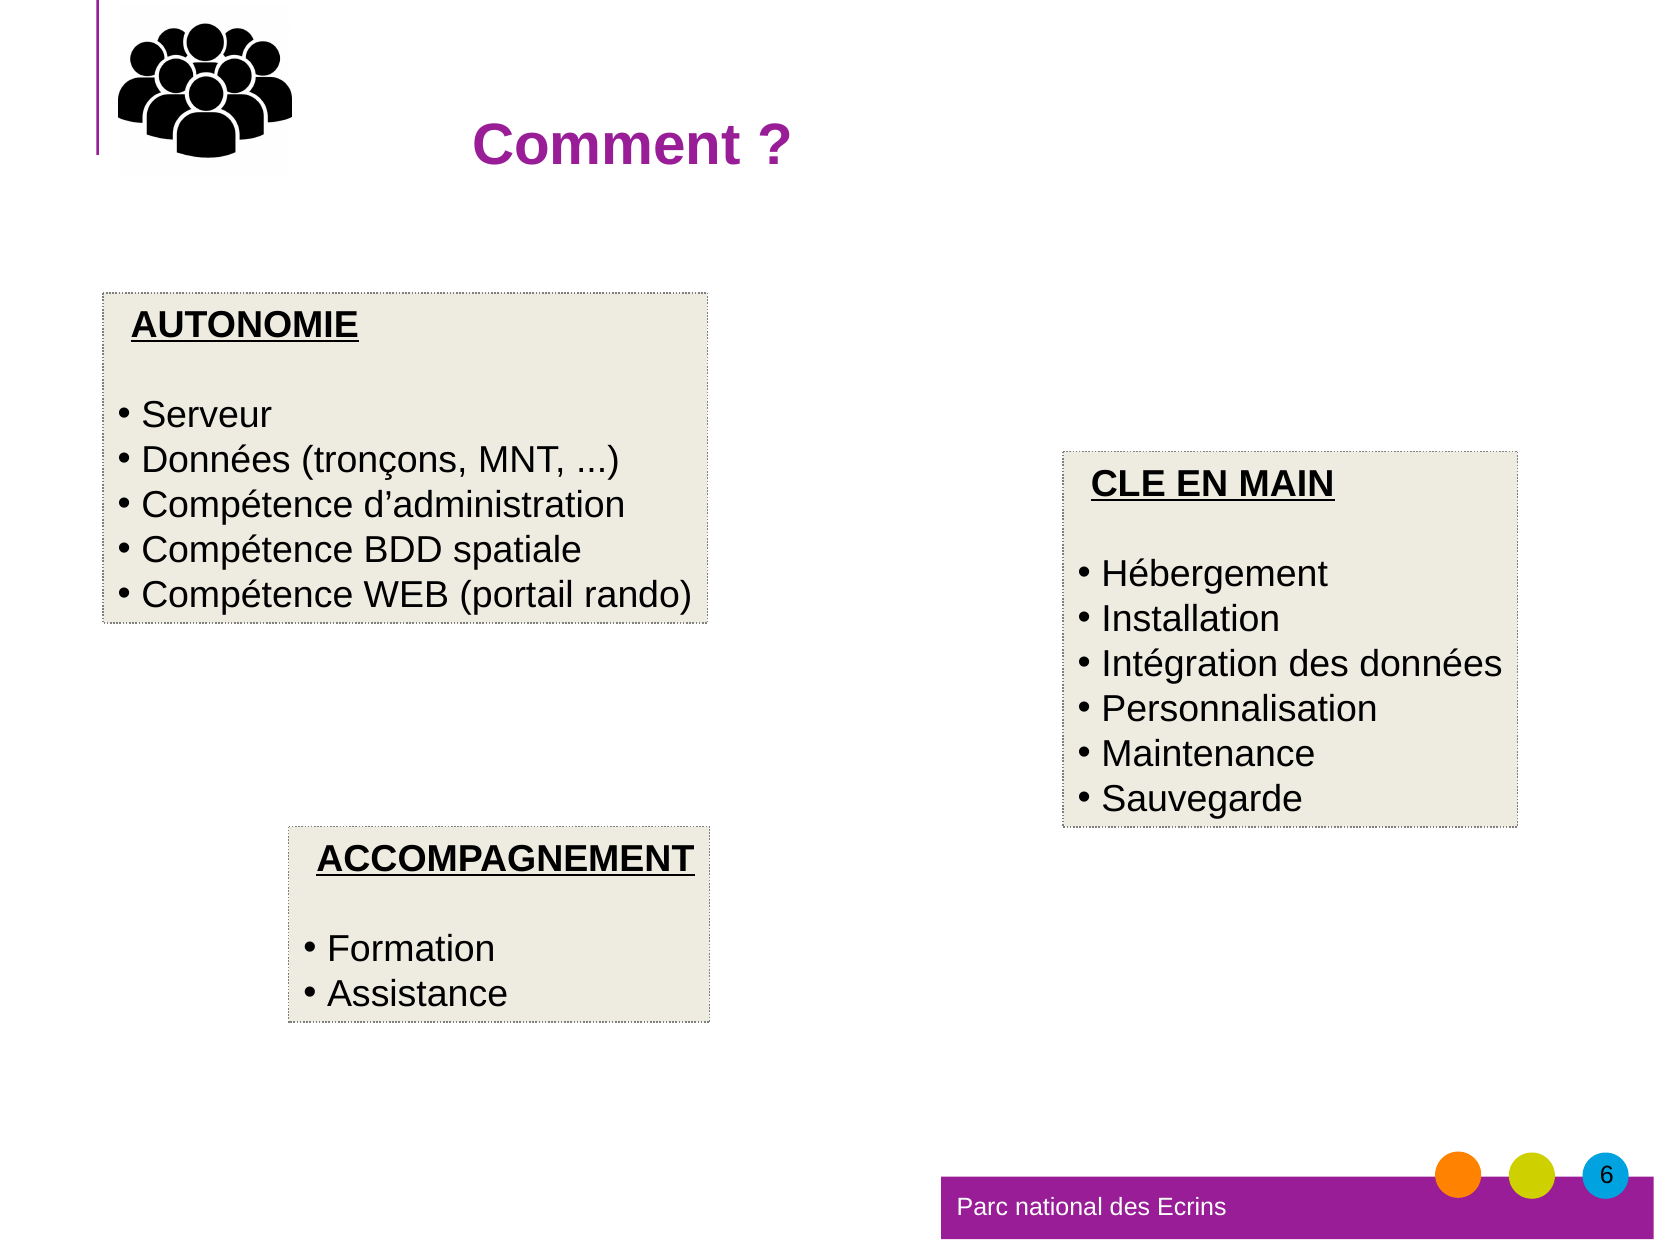

# Comment ?
AUTONOMIE
 Serveur
 Données (tronçons, MNT, ...)
 Compétence d’administration
 Compétence BDD spatiale
 Compétence WEB (portail rando)
CLE EN MAIN
 Hébergement
 Installation
 Intégration des données
 Personnalisation
 Maintenance
 Sauvegarde
ACCOMPAGNEMENT
 Formation
 Assistance